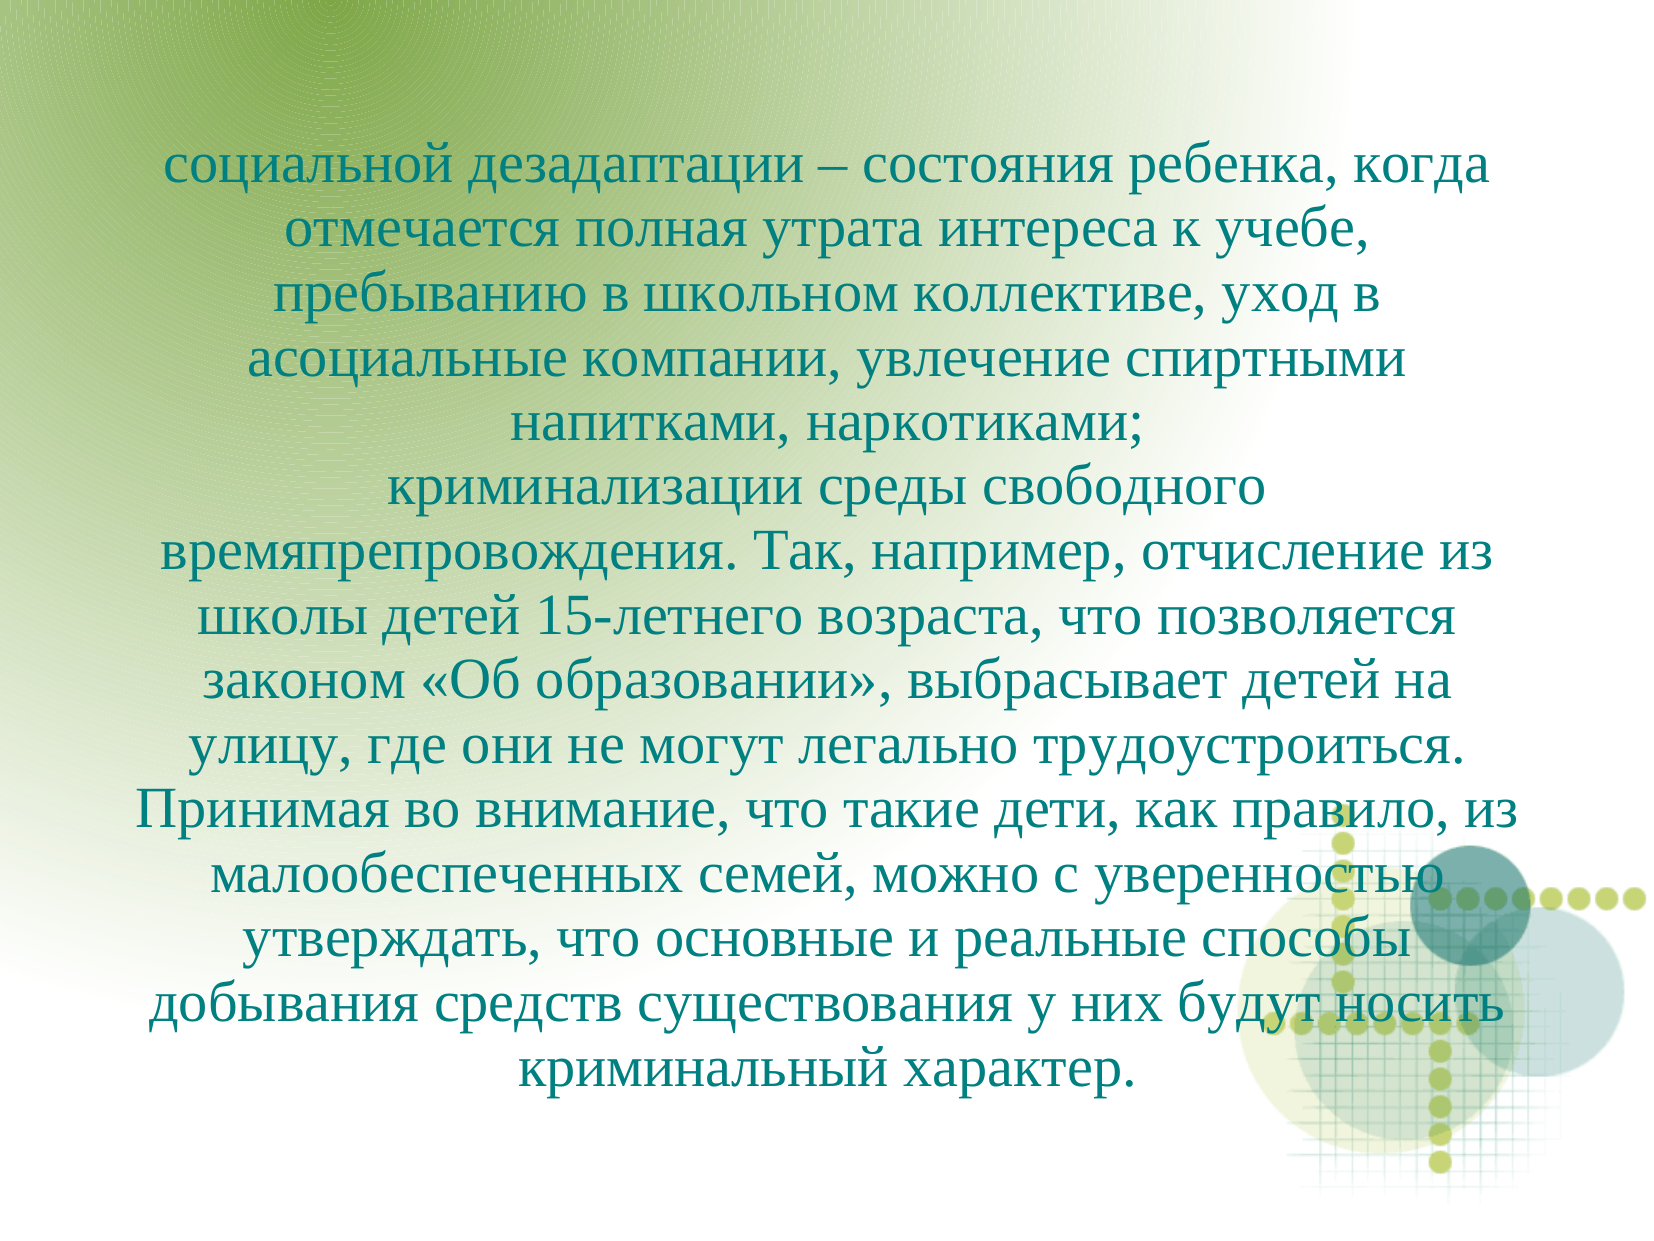

# социальной дезадаптации – состояния ребенка, когда отмечается полная утрата интереса к учебе, пребыванию в школьном коллективе, уход в асоциальные компании, увлечение спиртными напитками, наркотиками;
криминализации среды свободного времяпрепровождения. Так, например, отчисление из школы детей 15-летнего возраста, что позволяется законом «Об образовании», выбрасывает детей на улицу, где они не могут легально трудоустроиться. Принимая во внимание, что такие дети, как правило, из малообеспеченных семей, можно с уверенностью утверждать, что основные и реальные способы добывания средств существования у них будут носить криминальный характер.